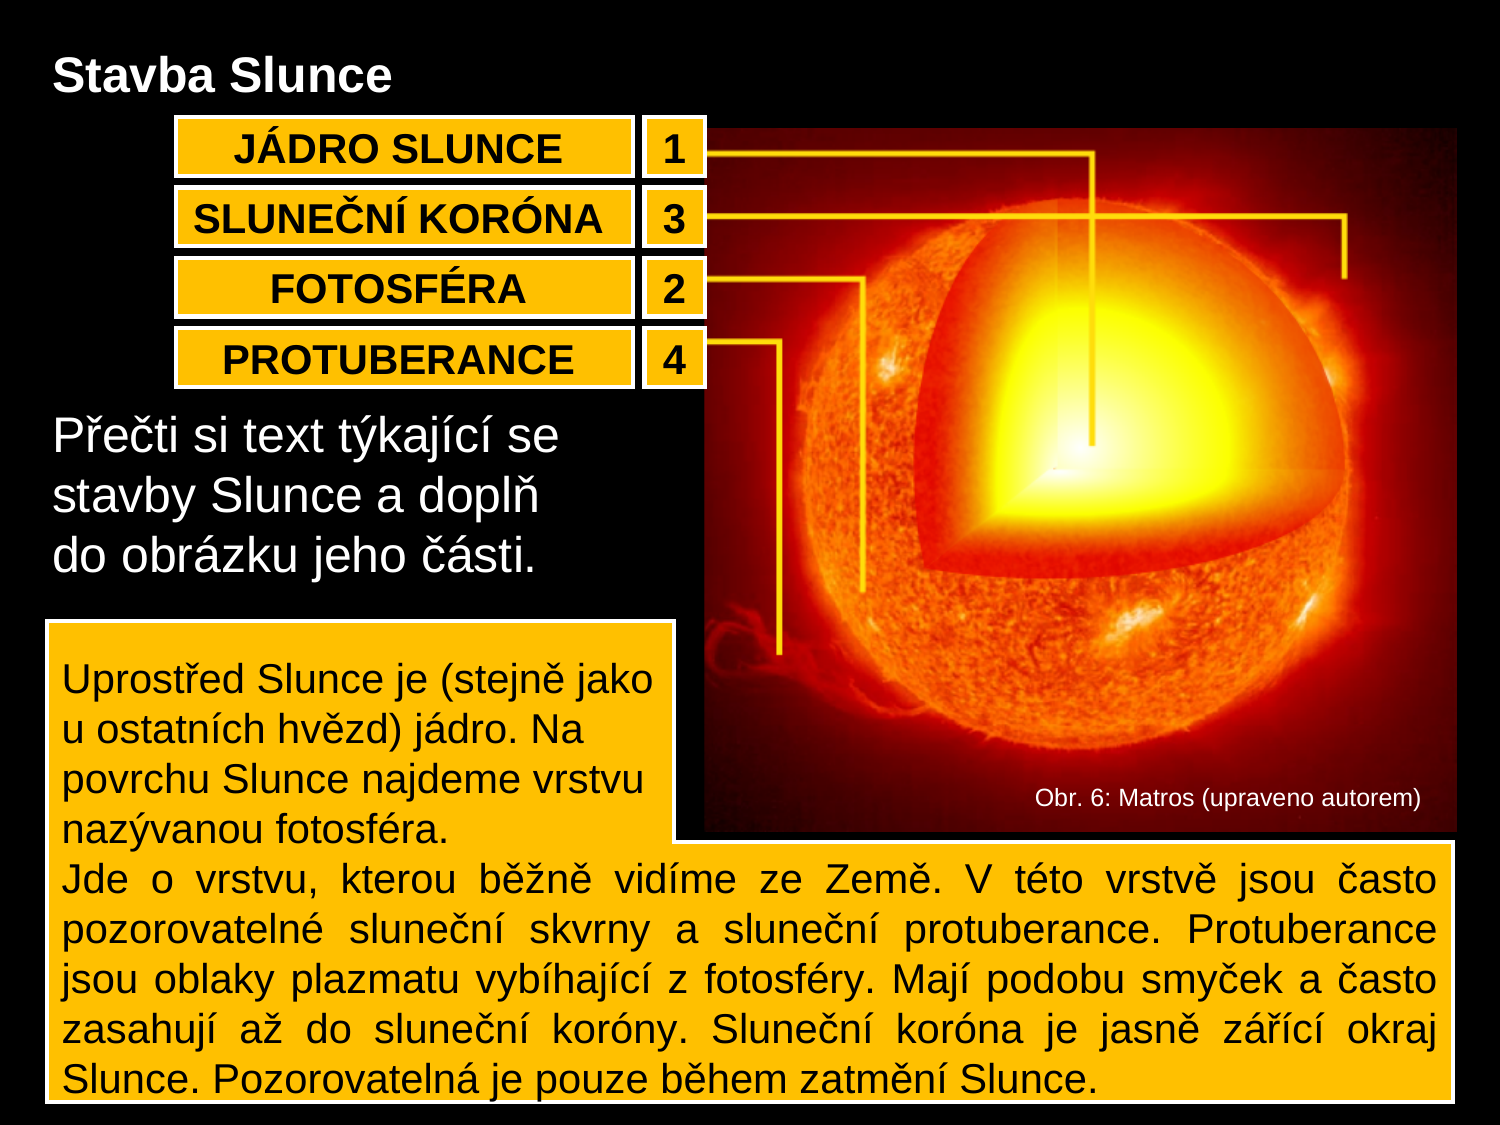

Stavba Slunce
Přečti si text týkající se
stavby Slunce a doplň
do obrázku jeho části.
JÁDRO SLUNCE
1
SLUNEČNÍ KORÓNA
3
FOTOSFÉRA
2
PROTUBERANCE
4
Uprostřed Slunce je (stejně jako
u ostatních hvězd) jádro. Na
povrchu Slunce najdeme vrstvu
nazývanou fotosféra.
Jde o vrstvu, kterou běžně vidíme ze Země. V této vrstvě jsou často pozorovatelné sluneční skvrny a sluneční protuberance. Protuberance jsou oblaky plazmatu vybíhající z fotosféry. Mají podobu smyček a často zasahují až do sluneční koróny. Sluneční koróna je jasně zářící okraj Slunce. Pozorovatelná je pouze během zatmění Slunce.
Obr. 6: Matros (upraveno autorem)